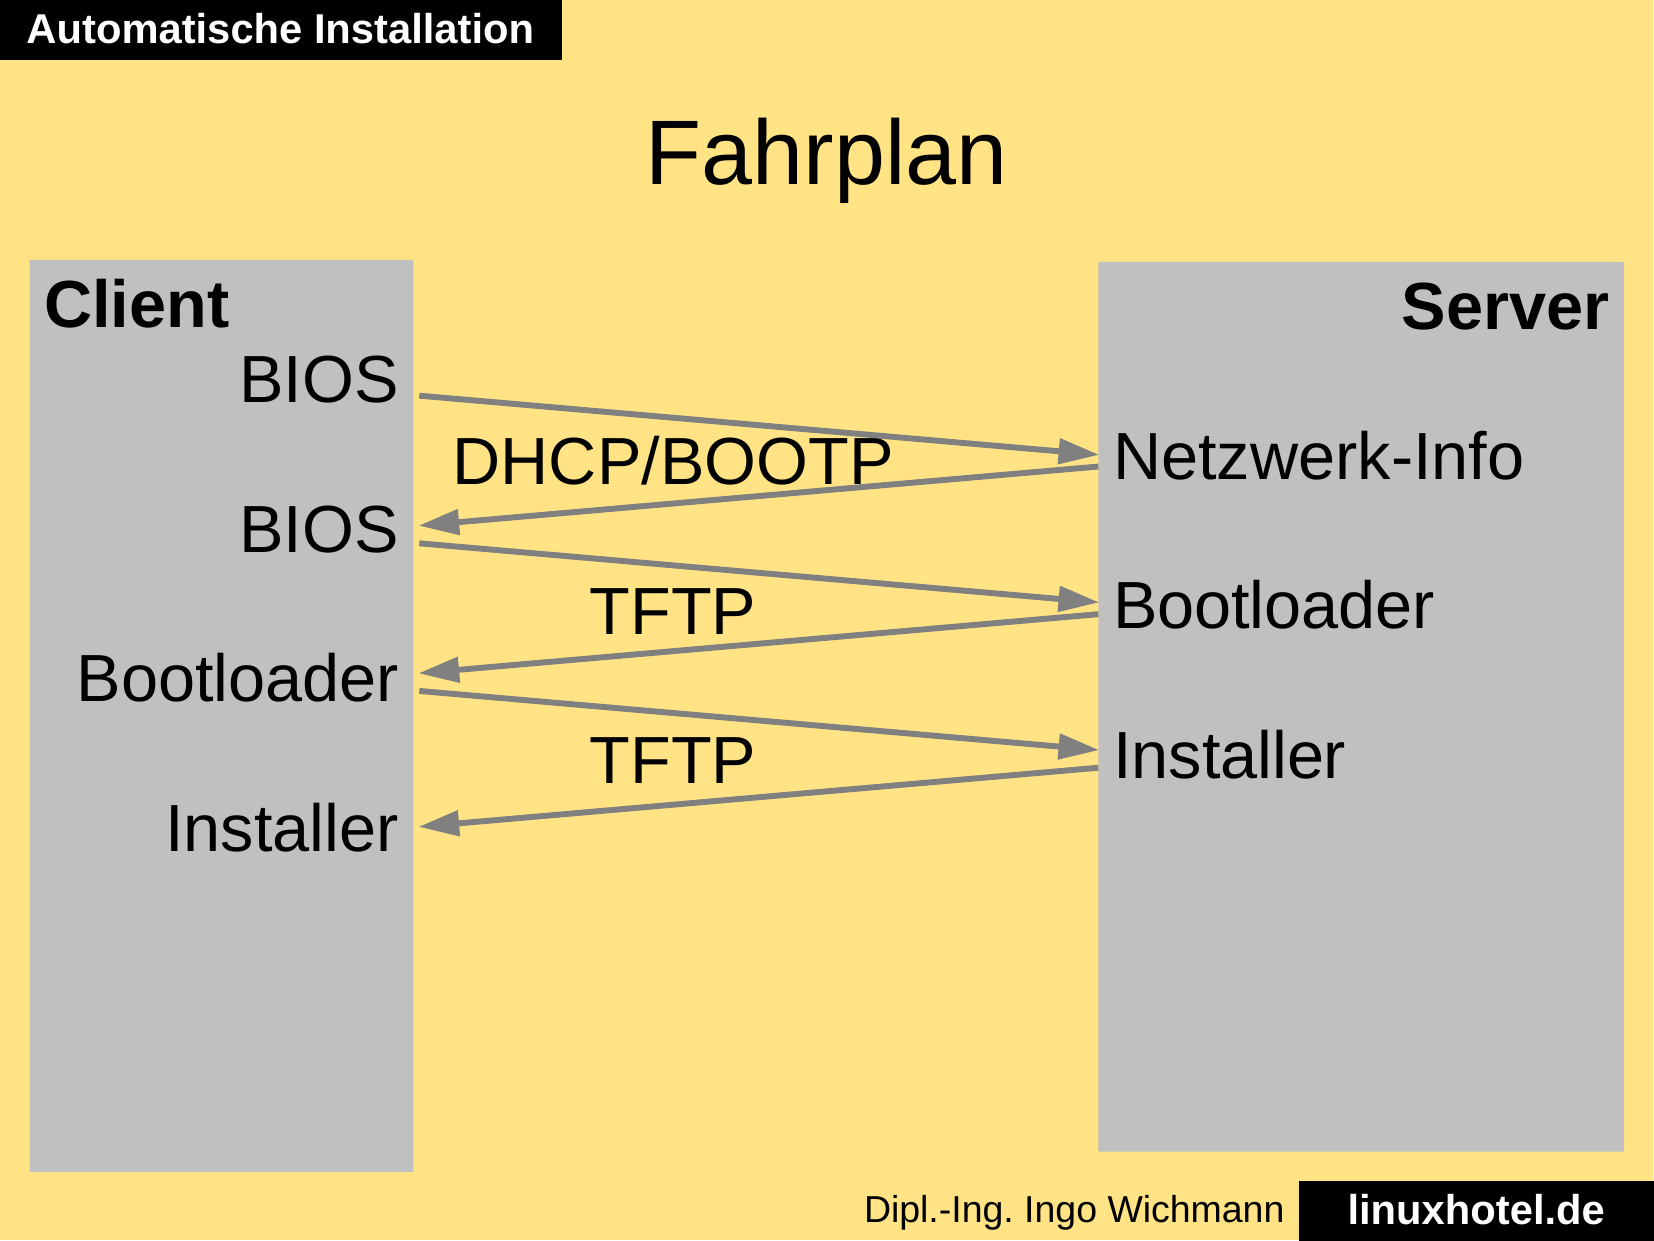

Automatische Installation
# Fahrplan
Client
BIOS
BIOS
Bootloader
Installer
Server
Netzwerk-Info
Bootloader
Installer
DHCP/BOOTP
TFTP
TFTP
linuxhotel.de
Dipl.-Ing. Ingo Wichmann